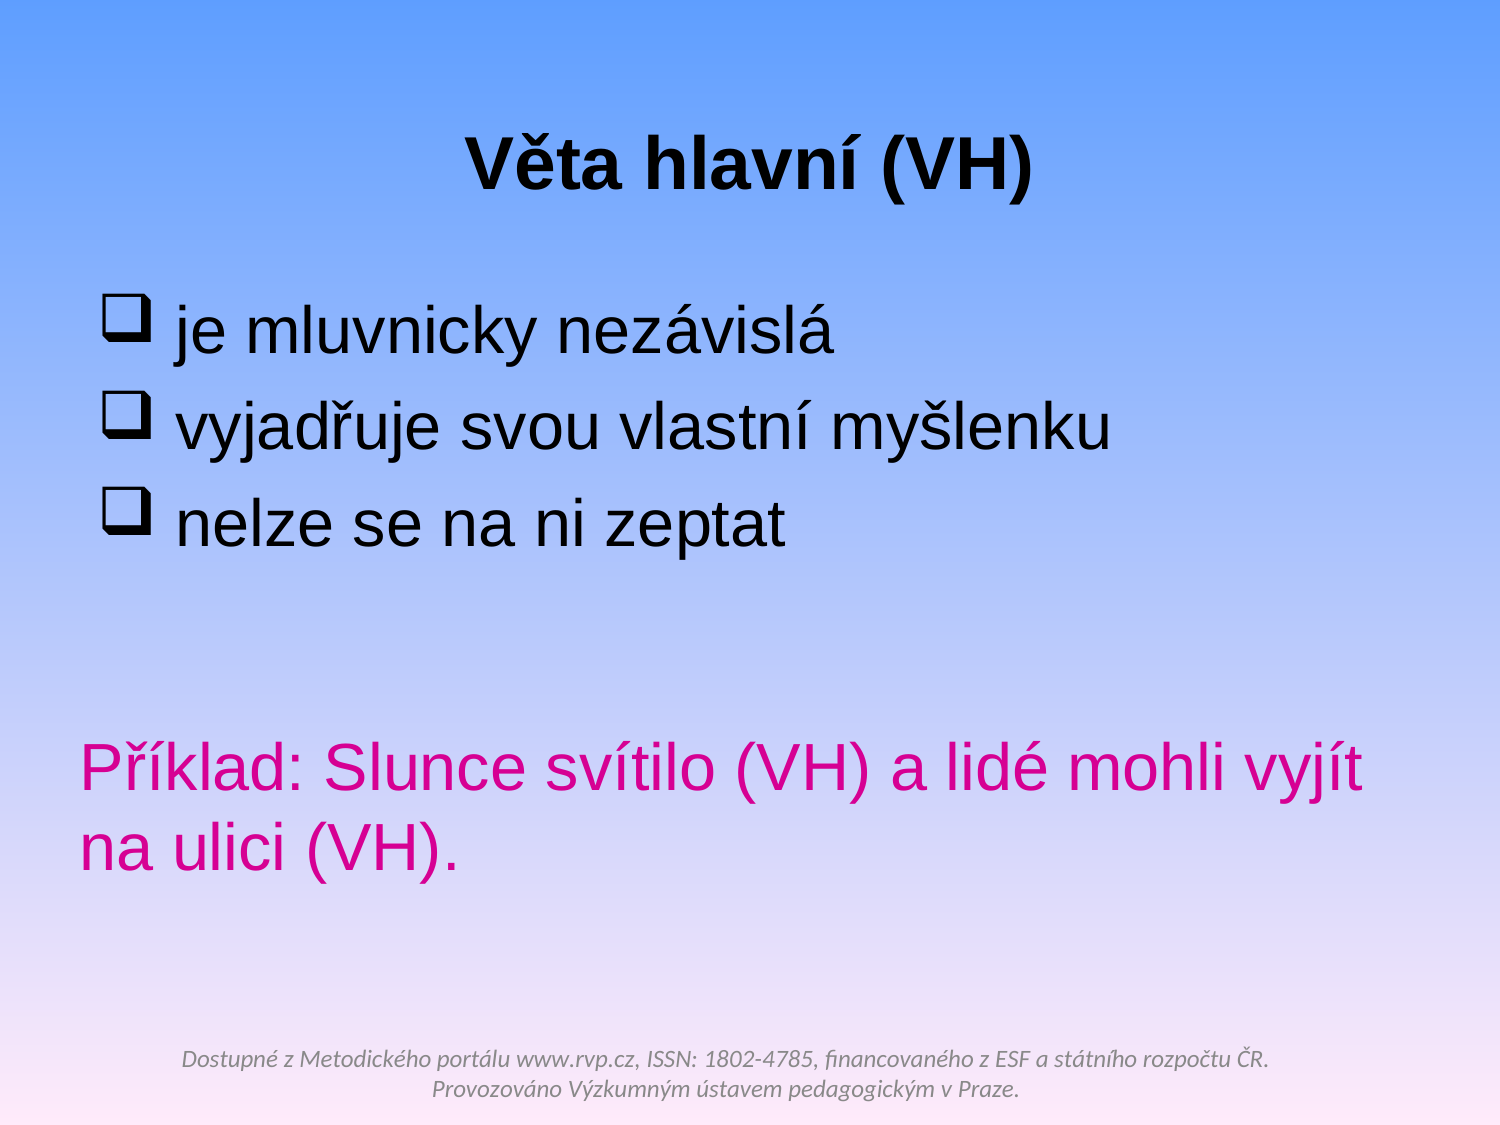

# Věta hlavní (VH)
 je mluvnicky nezávislá
 vyjadřuje svou vlastní myšlenku
 nelze se na ni zeptat
Příklad: Slunce svítilo (VH) a lidé mohli vyjít na ulici (VH).
Dostupné z Metodického portálu www.rvp.cz, ISSN: 1802-4785, financovaného z ESF a státního rozpočtu ČR. Provozováno Výzkumným ústavem pedagogickým v Praze.